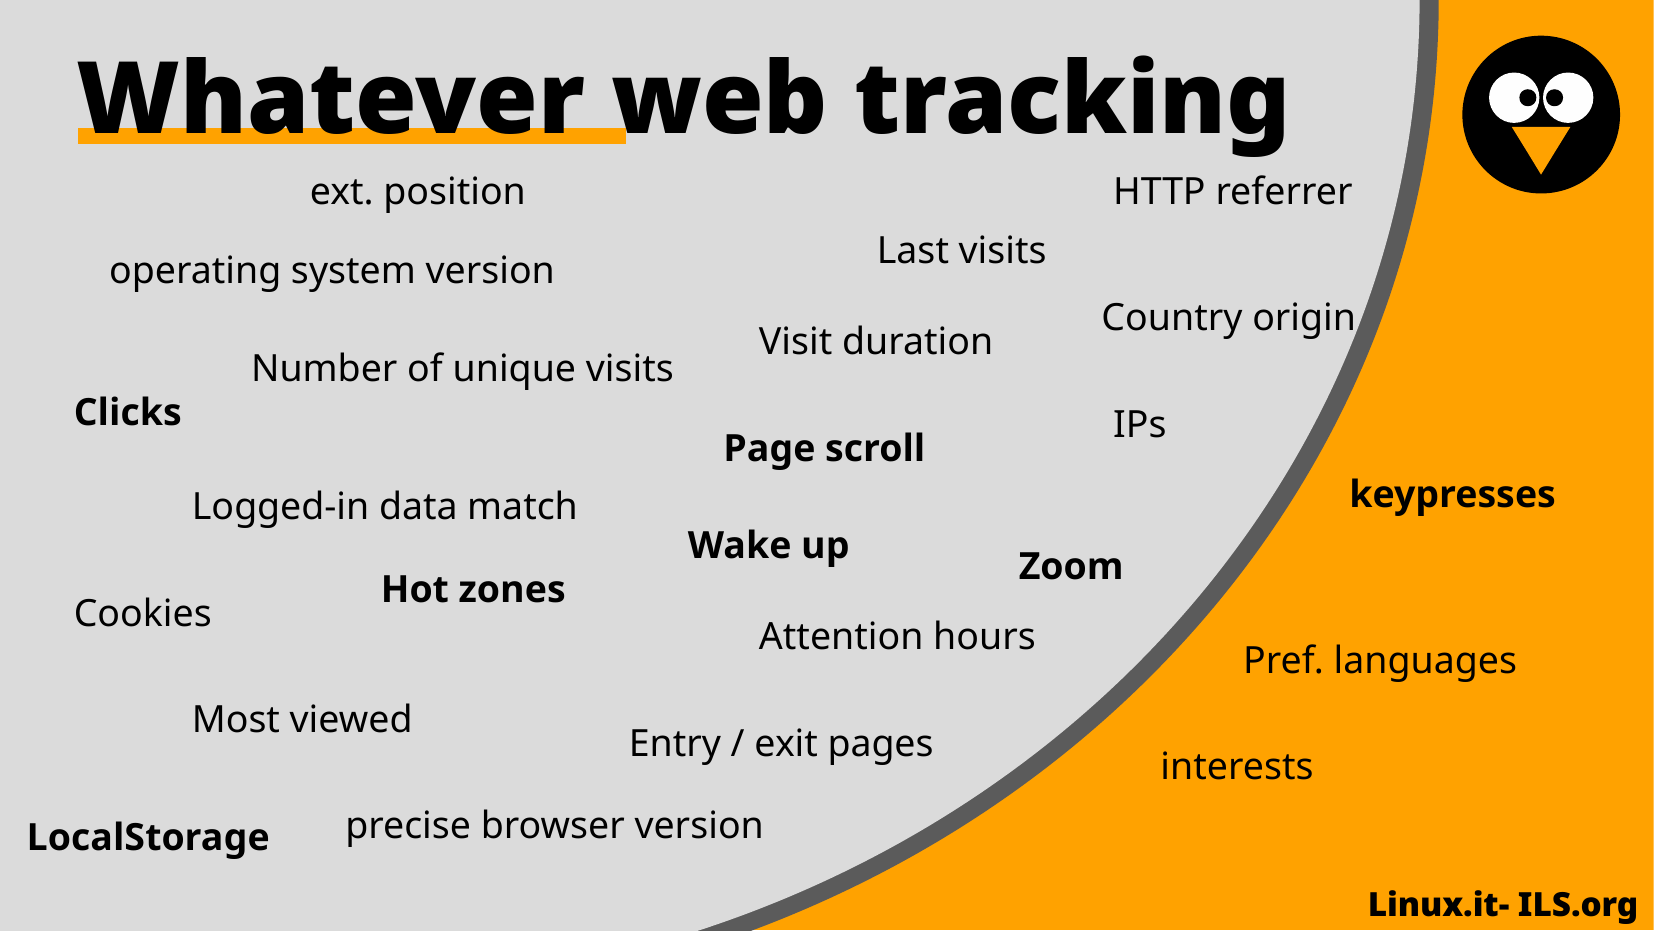

# Whatever web tracking
ext. position
HTTP referrer
Last visits
operating system version
Country origin
Visit duration
Number of unique visits
Clicks
IPs
Page scroll
keypresses
Logged-in data match
Wake up
Zoom
Hot zones
Cookies
Attention hours
Pref. languages
Most viewed
Entry / exit pages
interests
precise browser version
LocalStorage
Linux.it- ILS.org